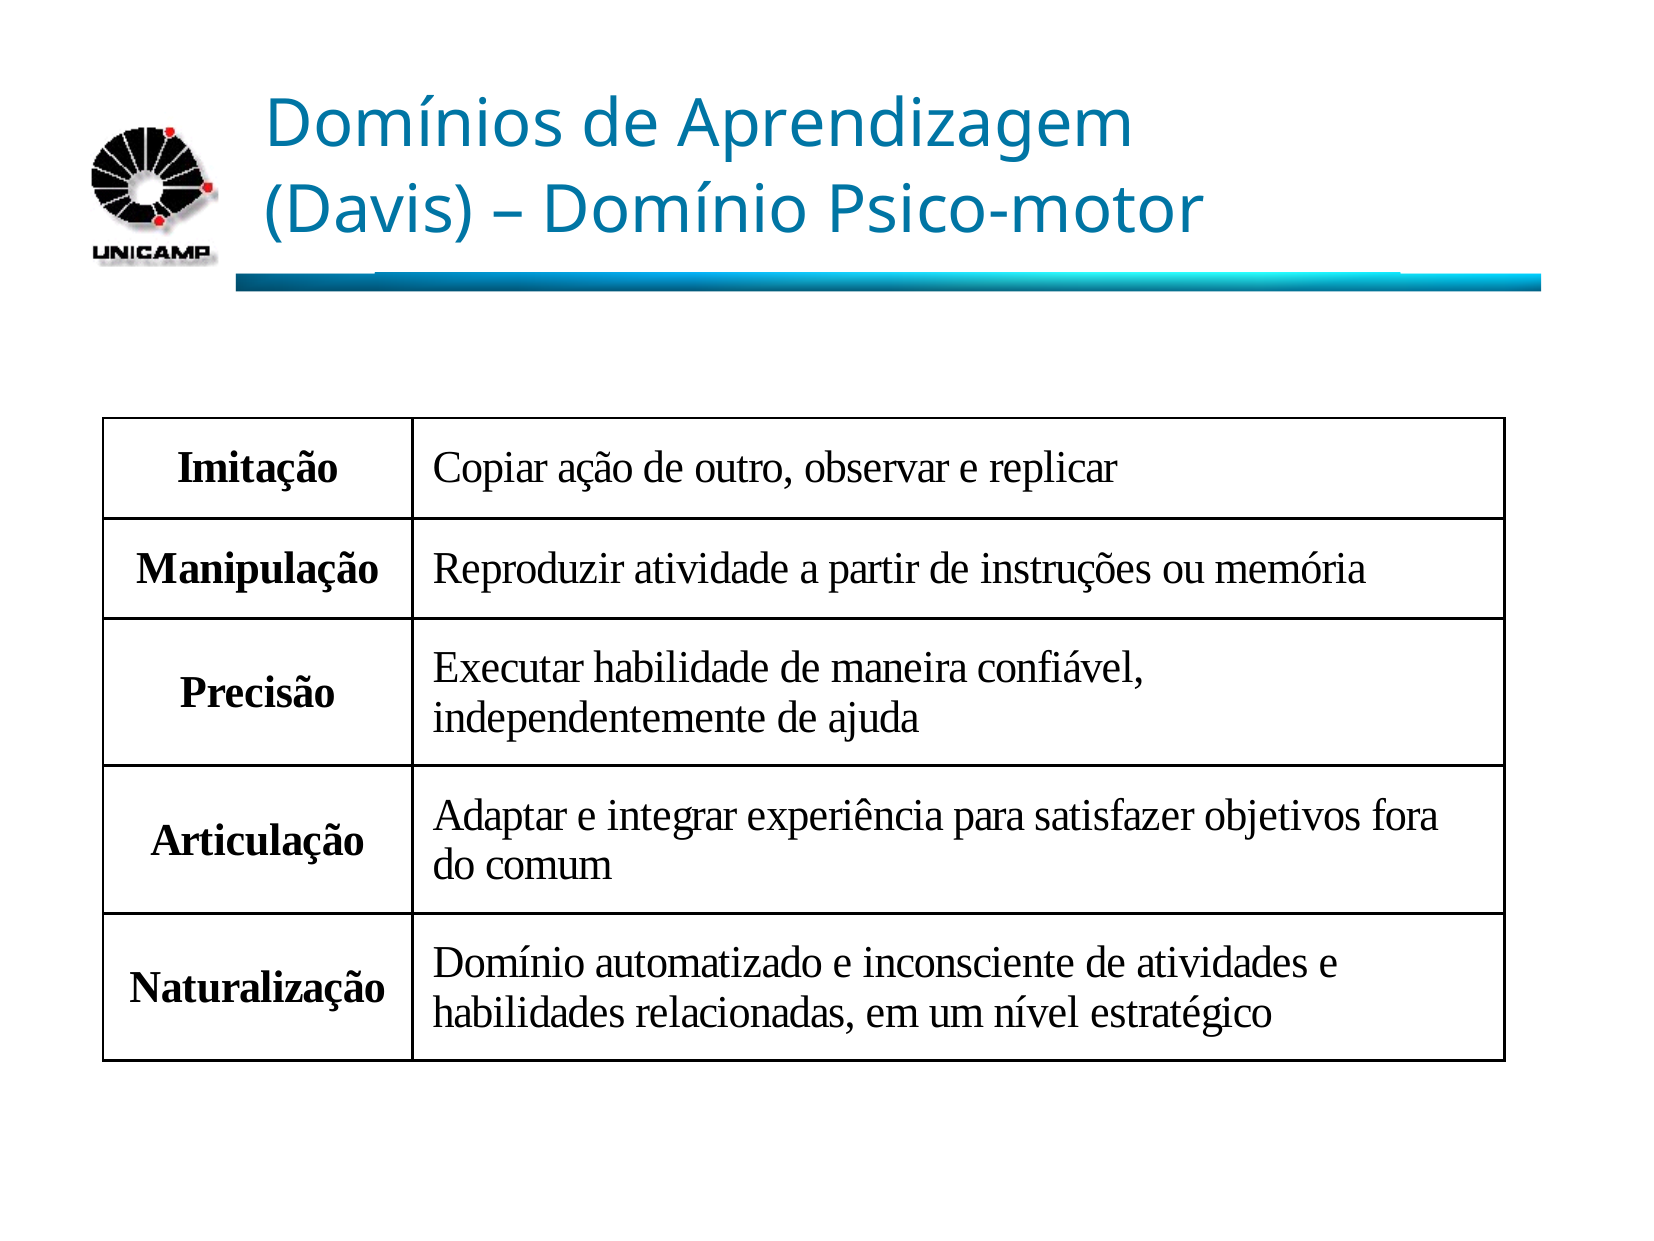

# Domínios de Aprendizagem (Davis) – Domínio Psico-motor